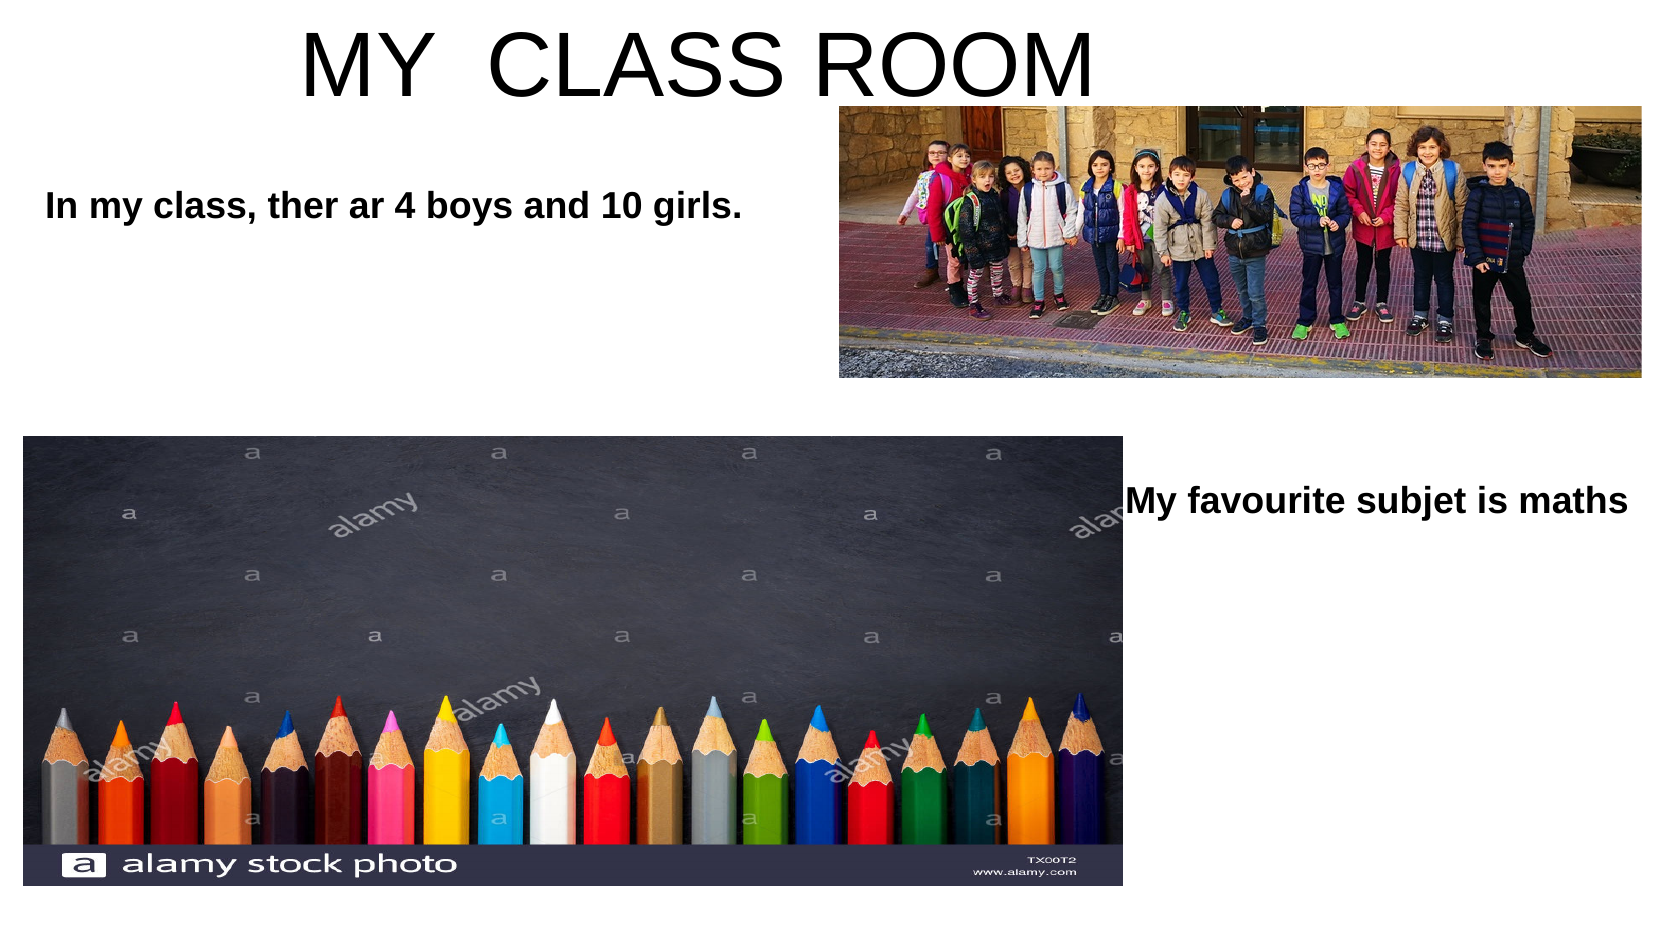

MY CLASS ROOM
In my class, ther ar 4 boys and 10 girls.
My favourite subjet is maths